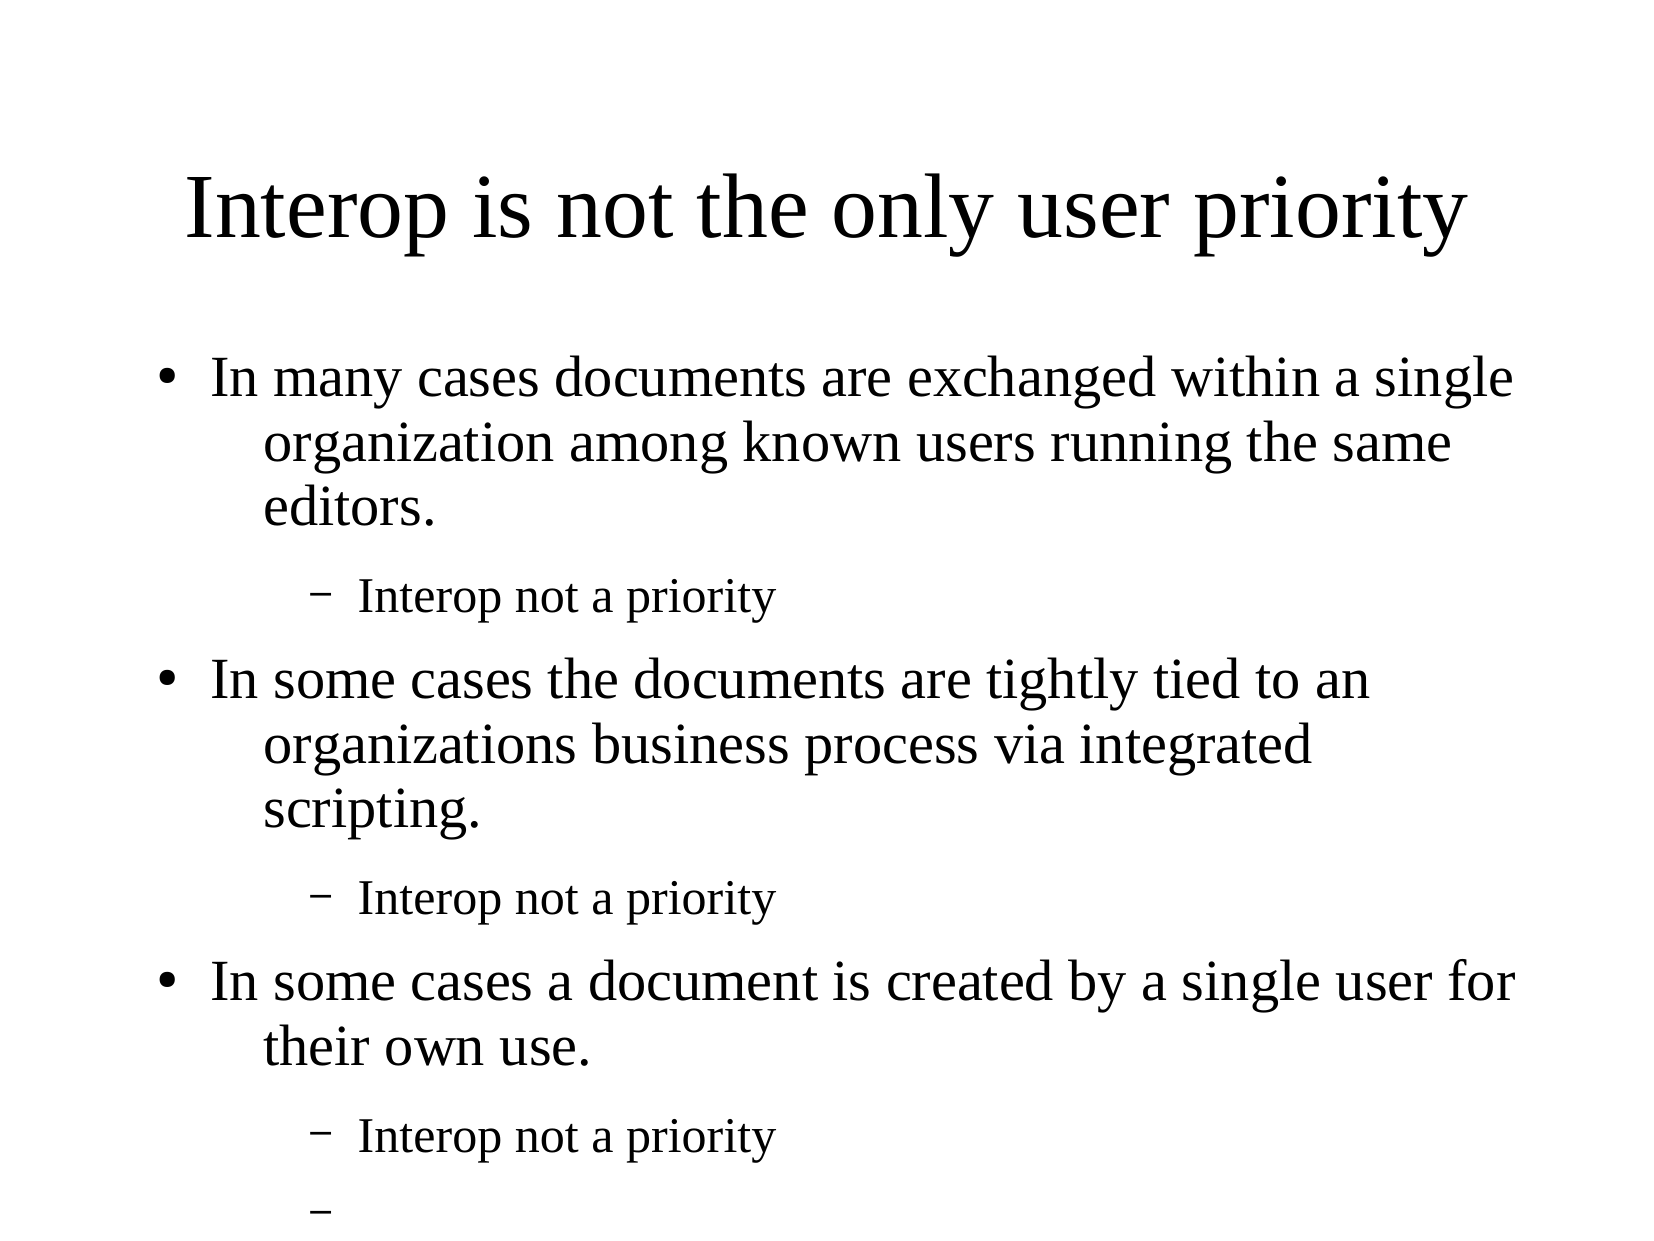

# Interop is not the only user priority
In many cases documents are exchanged within a single organization among known users running the same editors.
Interop not a priority
In some cases the documents are tightly tied to an organizations business process via integrated scripting.
Interop not a priority
In some cases a document is created by a single user for their own use.
Interop not a priority